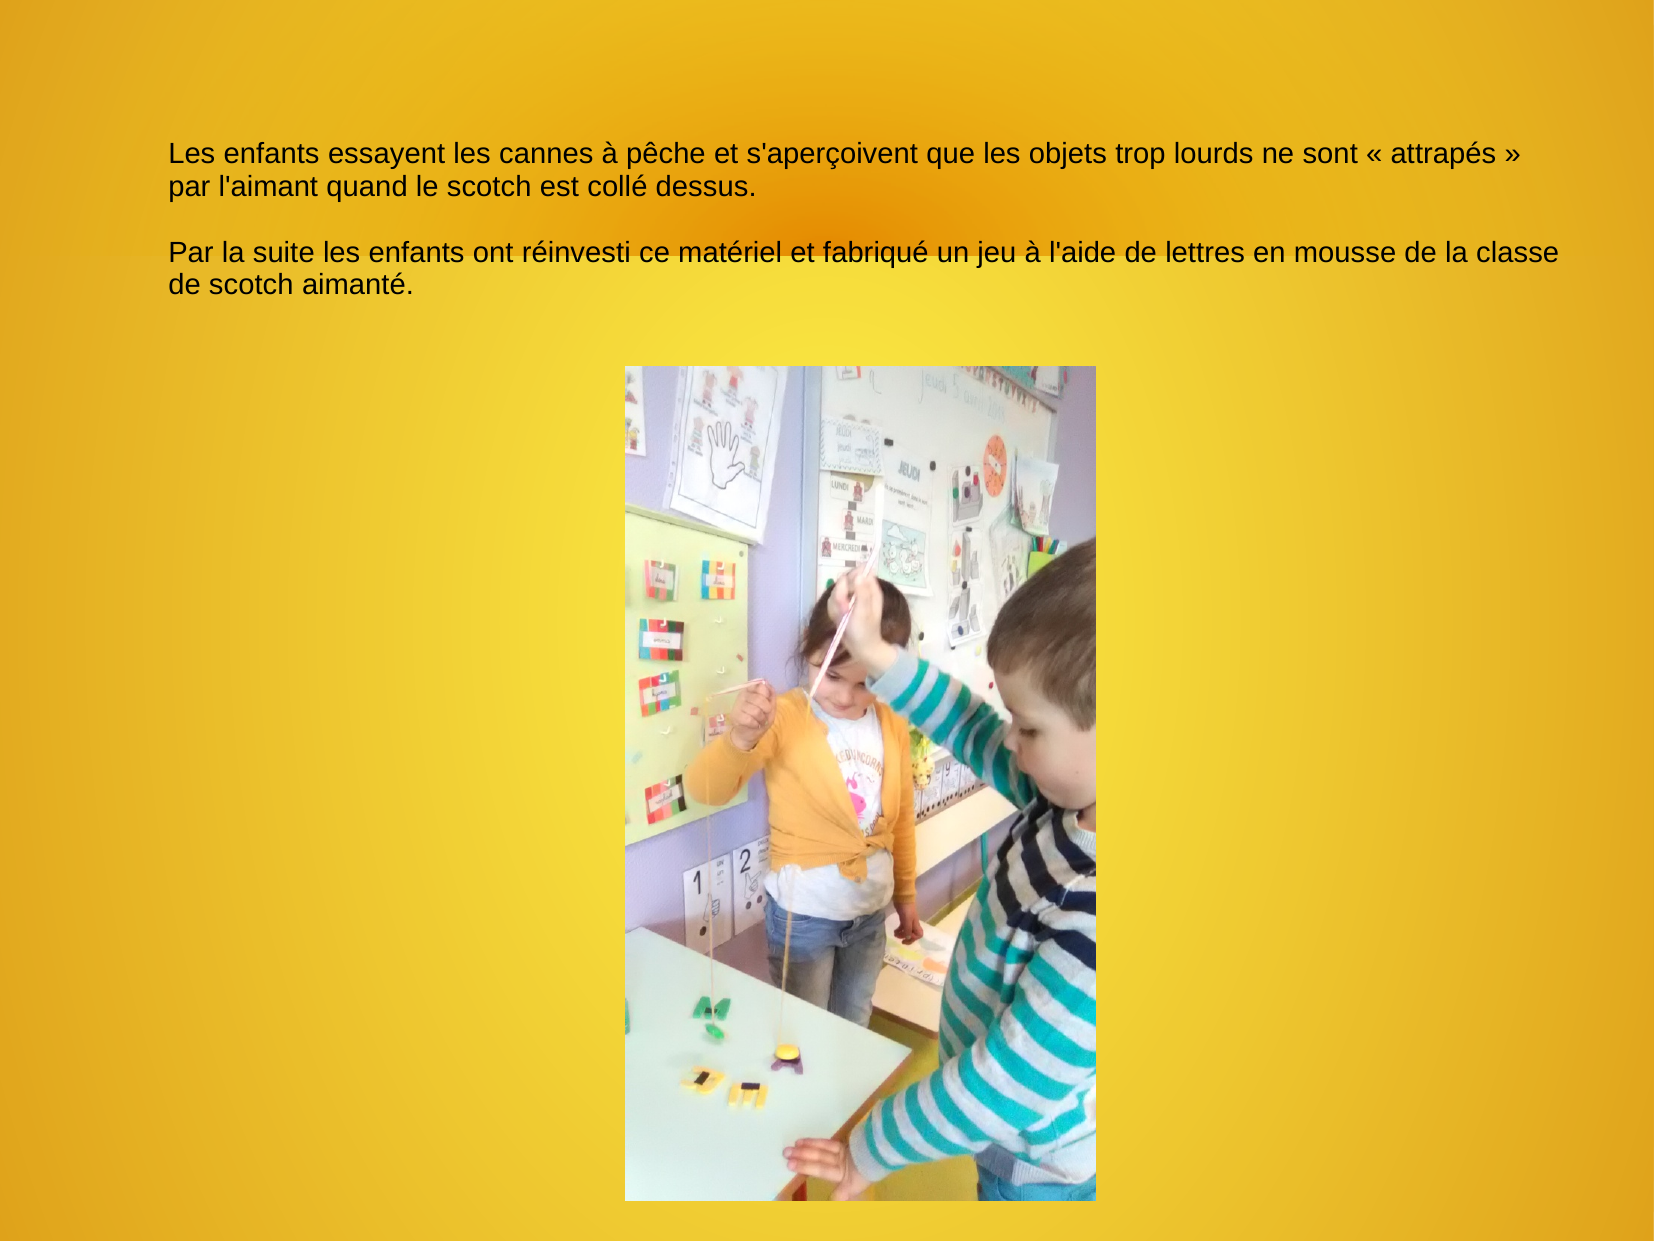

Les enfants essayent les cannes à pêche et s'aperçoivent que les objets trop lourds ne sont « attrapés » par l'aimant quand le scotch est collé dessus.
Par la suite les enfants ont réinvesti ce matériel et fabriqué un jeu à l'aide de lettres en mousse de la classe de scotch aimanté.